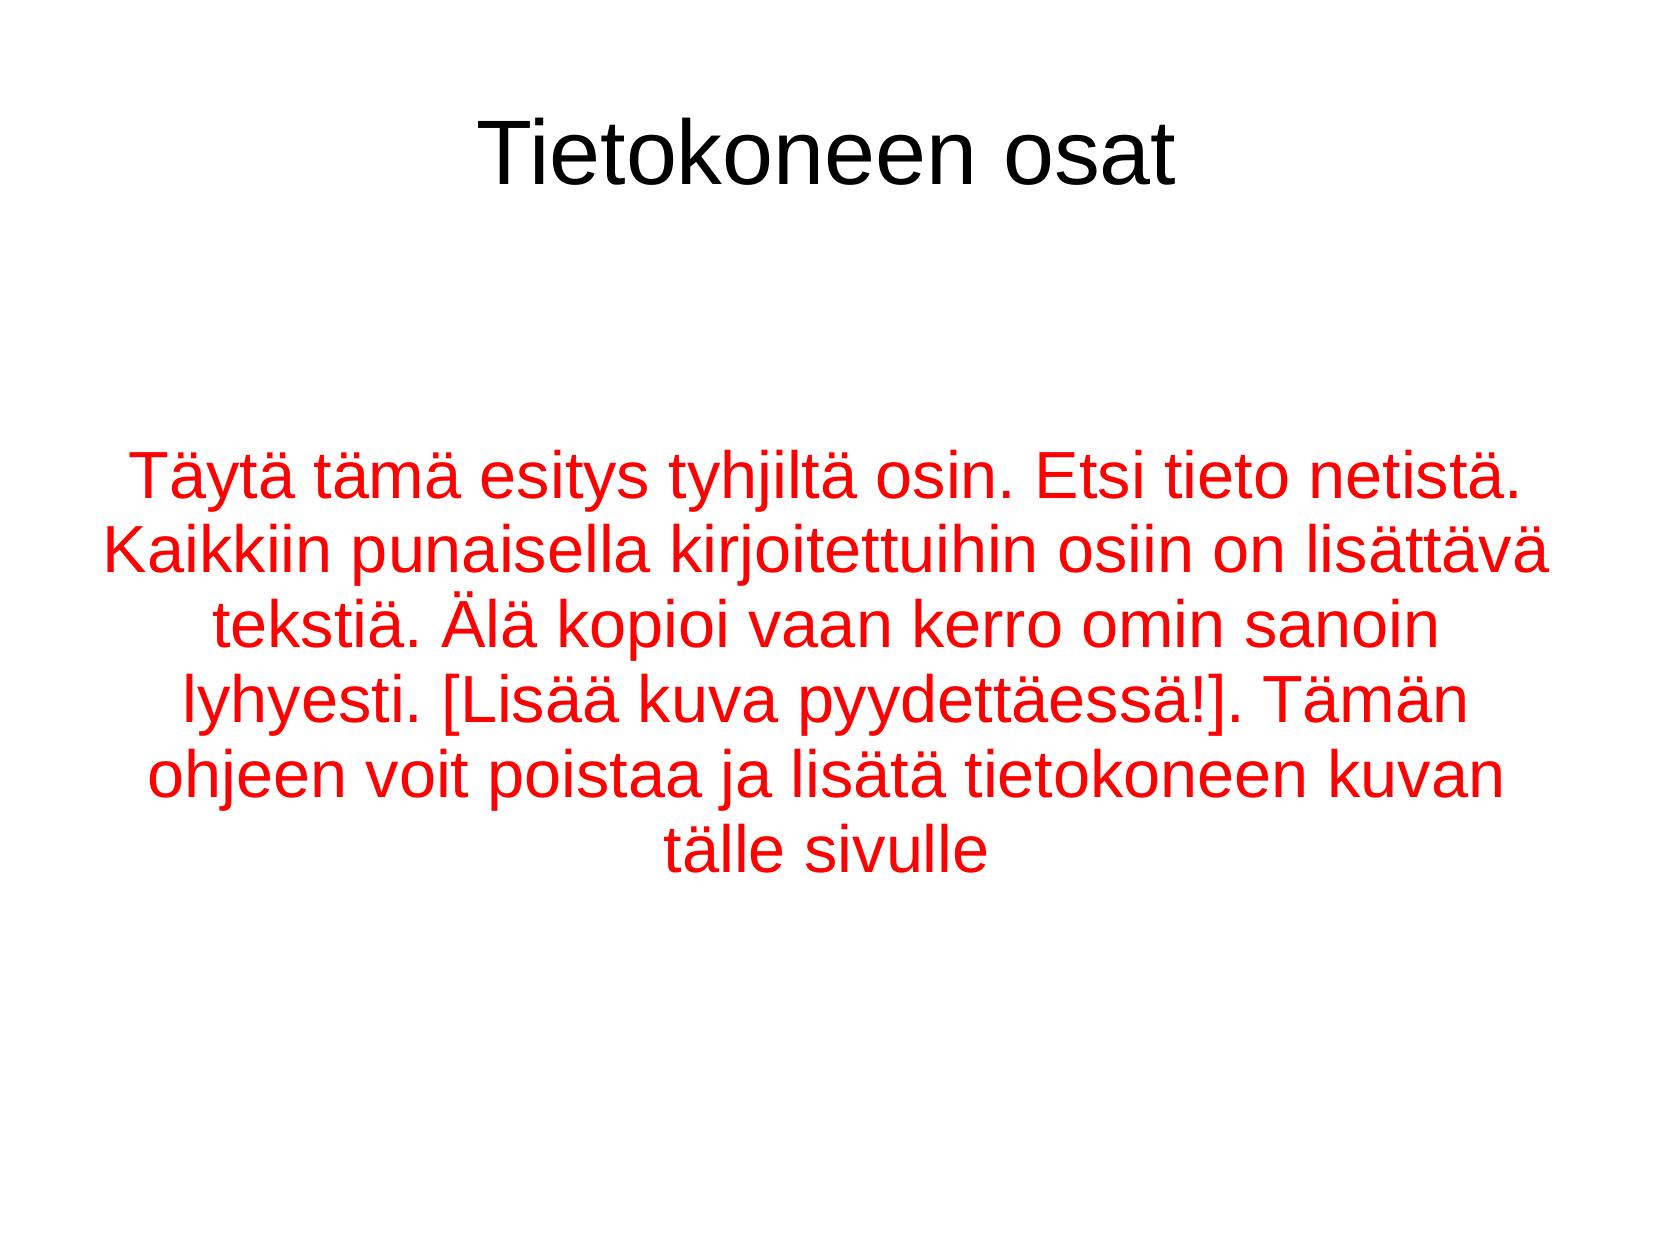

# Tietokoneen osat
Täytä tämä esitys tyhjiltä osin. Etsi tieto netistä. Kaikkiin punaisella kirjoitettuihin osiin on lisättävä tekstiä. Älä kopioi vaan kerro omin sanoin lyhyesti. [Lisää kuva pyydettäessä!]. Tämän ohjeen voit poistaa ja lisätä tietokoneen kuvan tälle sivulle